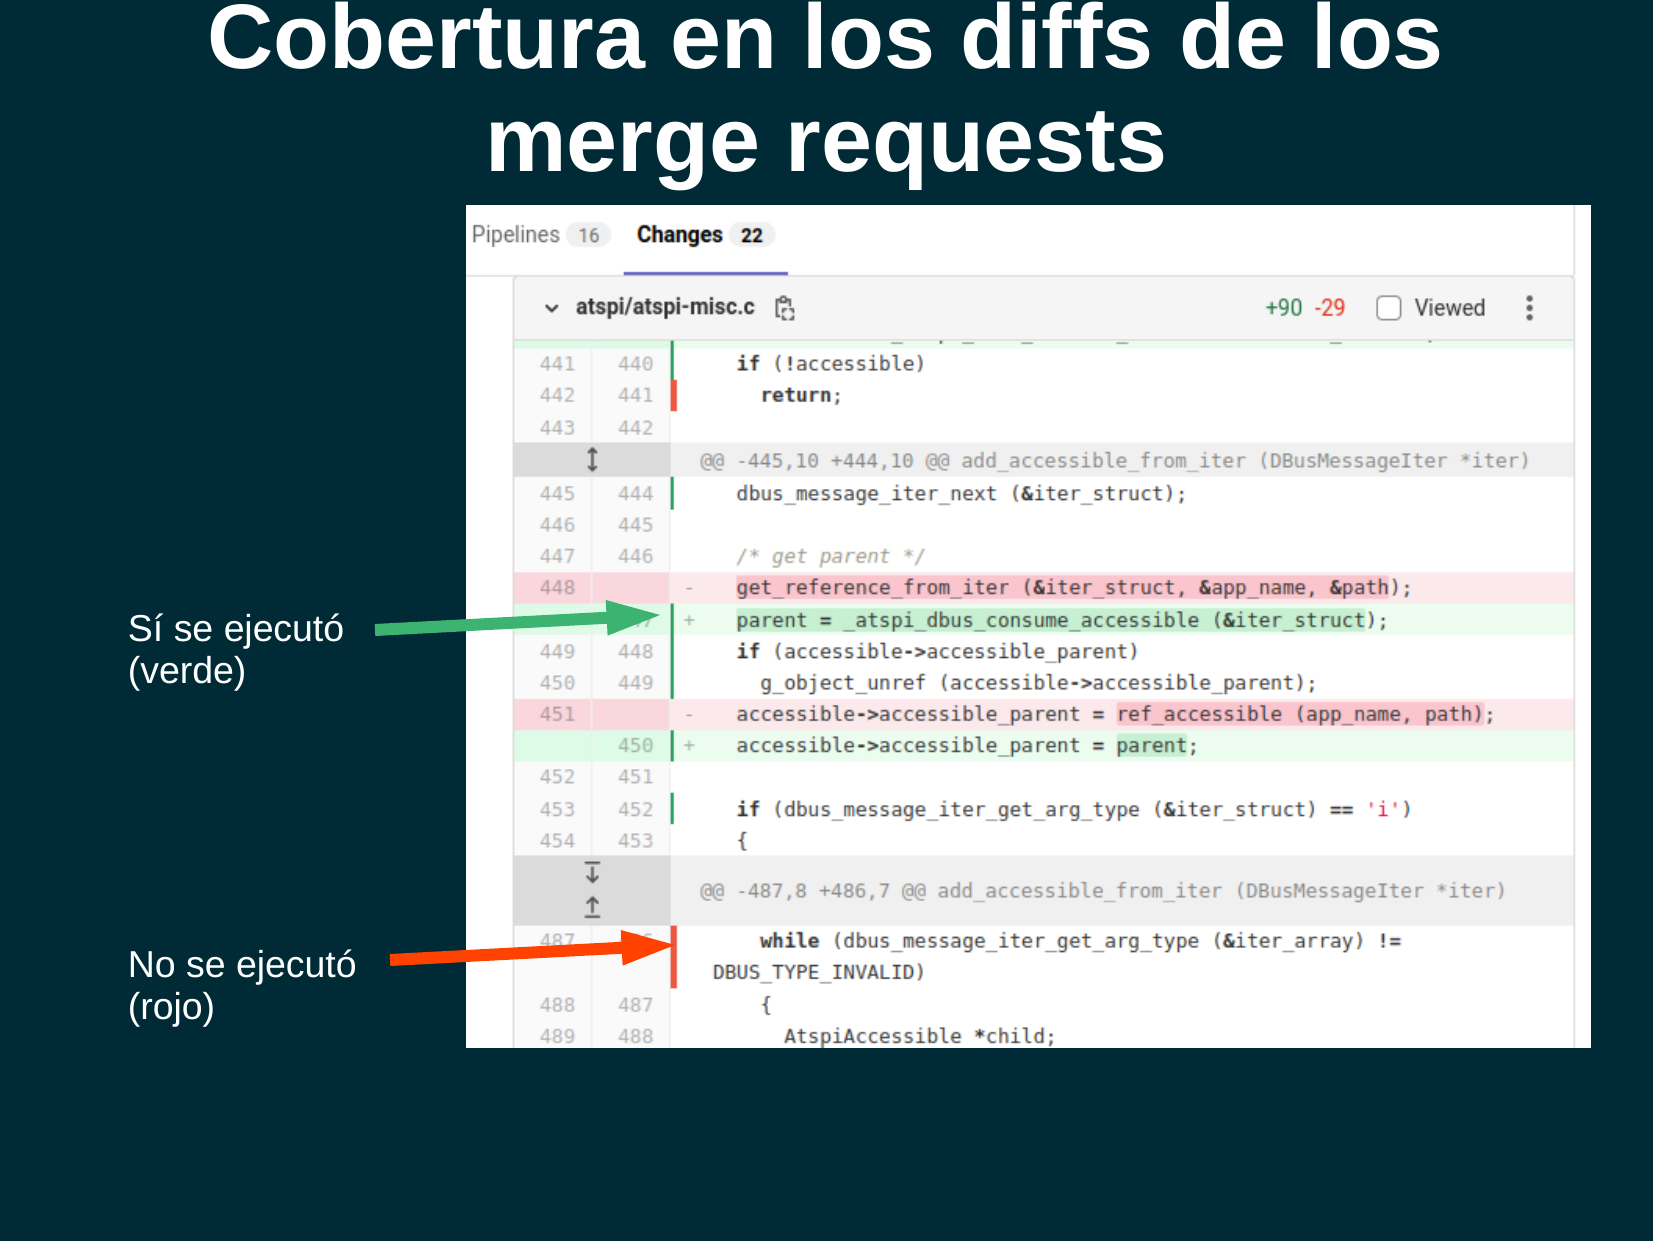

# Cobertura en los diffs de los merge requests
Sí se ejecutó (verde)
No se ejecutó (rojo)